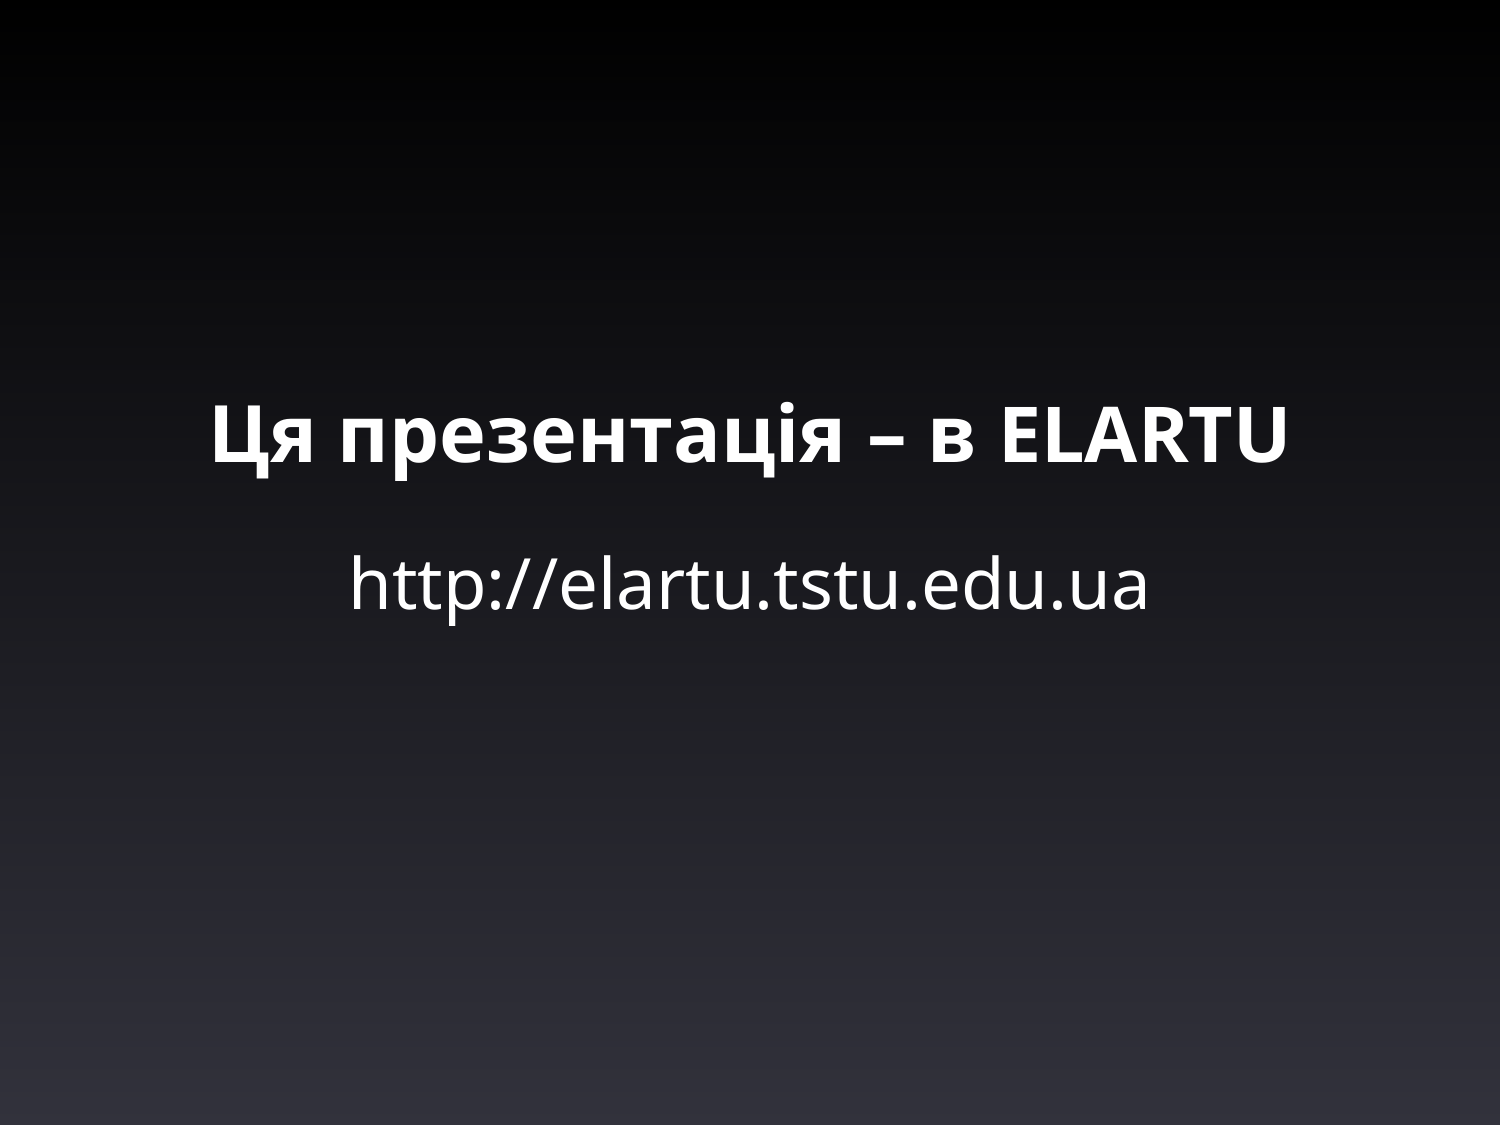

# Ця презентація – в ELARTU
http://elartu.tstu.edu.ua